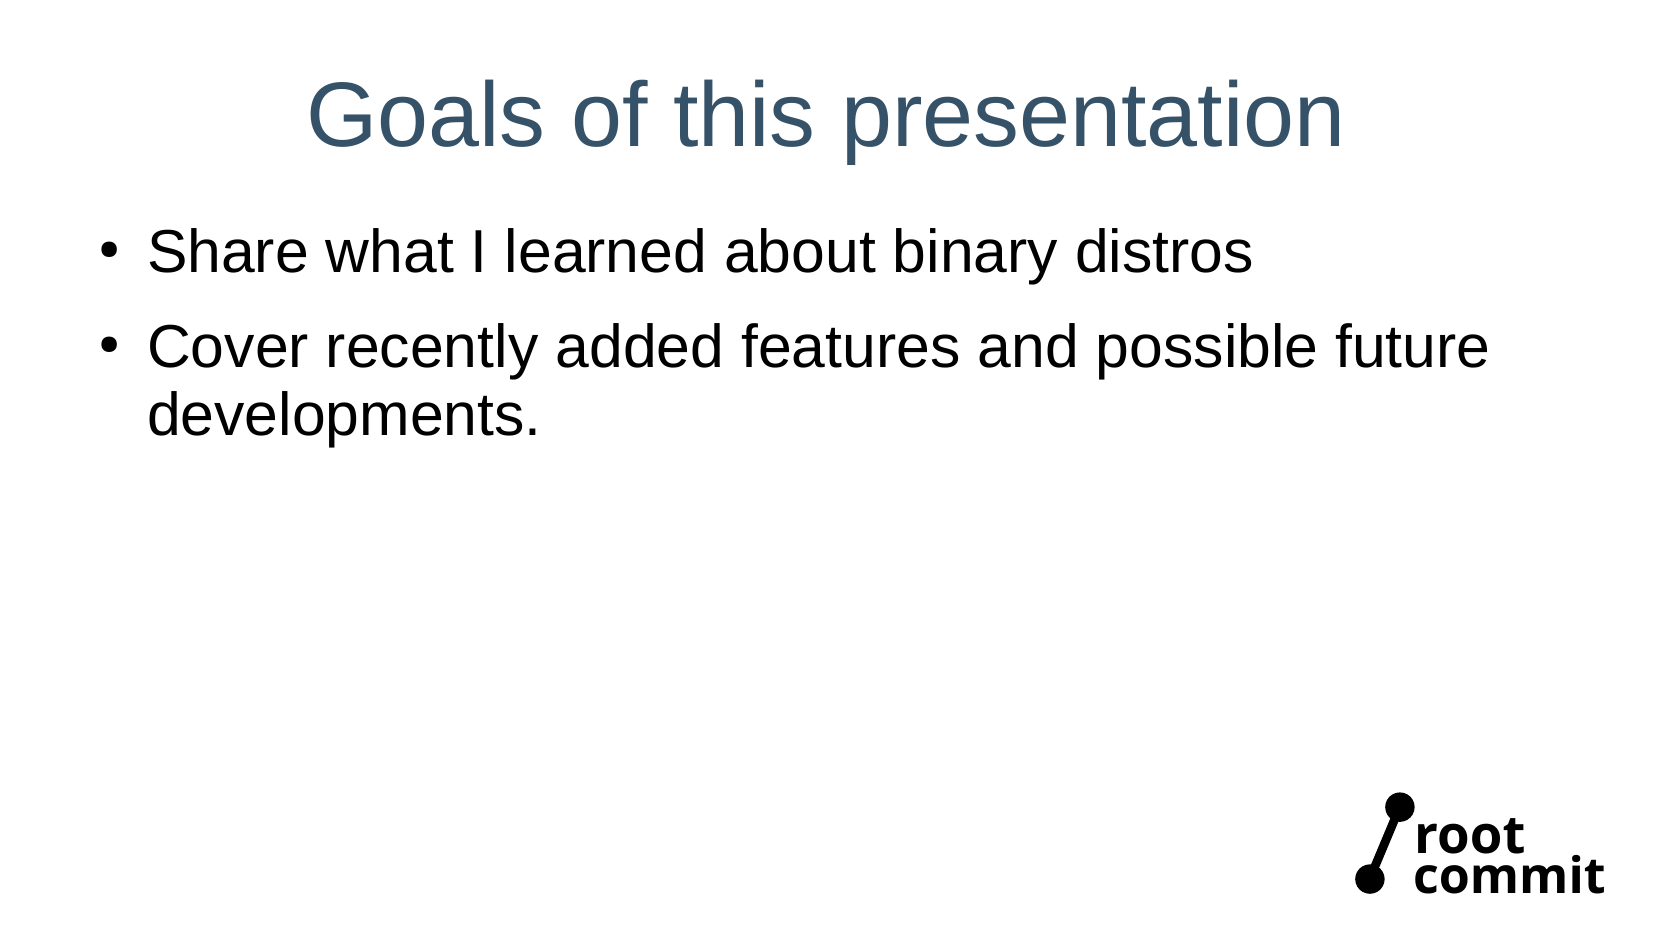

# Goals of this presentation
Share what I learned about binary distros
Cover recently added features and possible future developments.